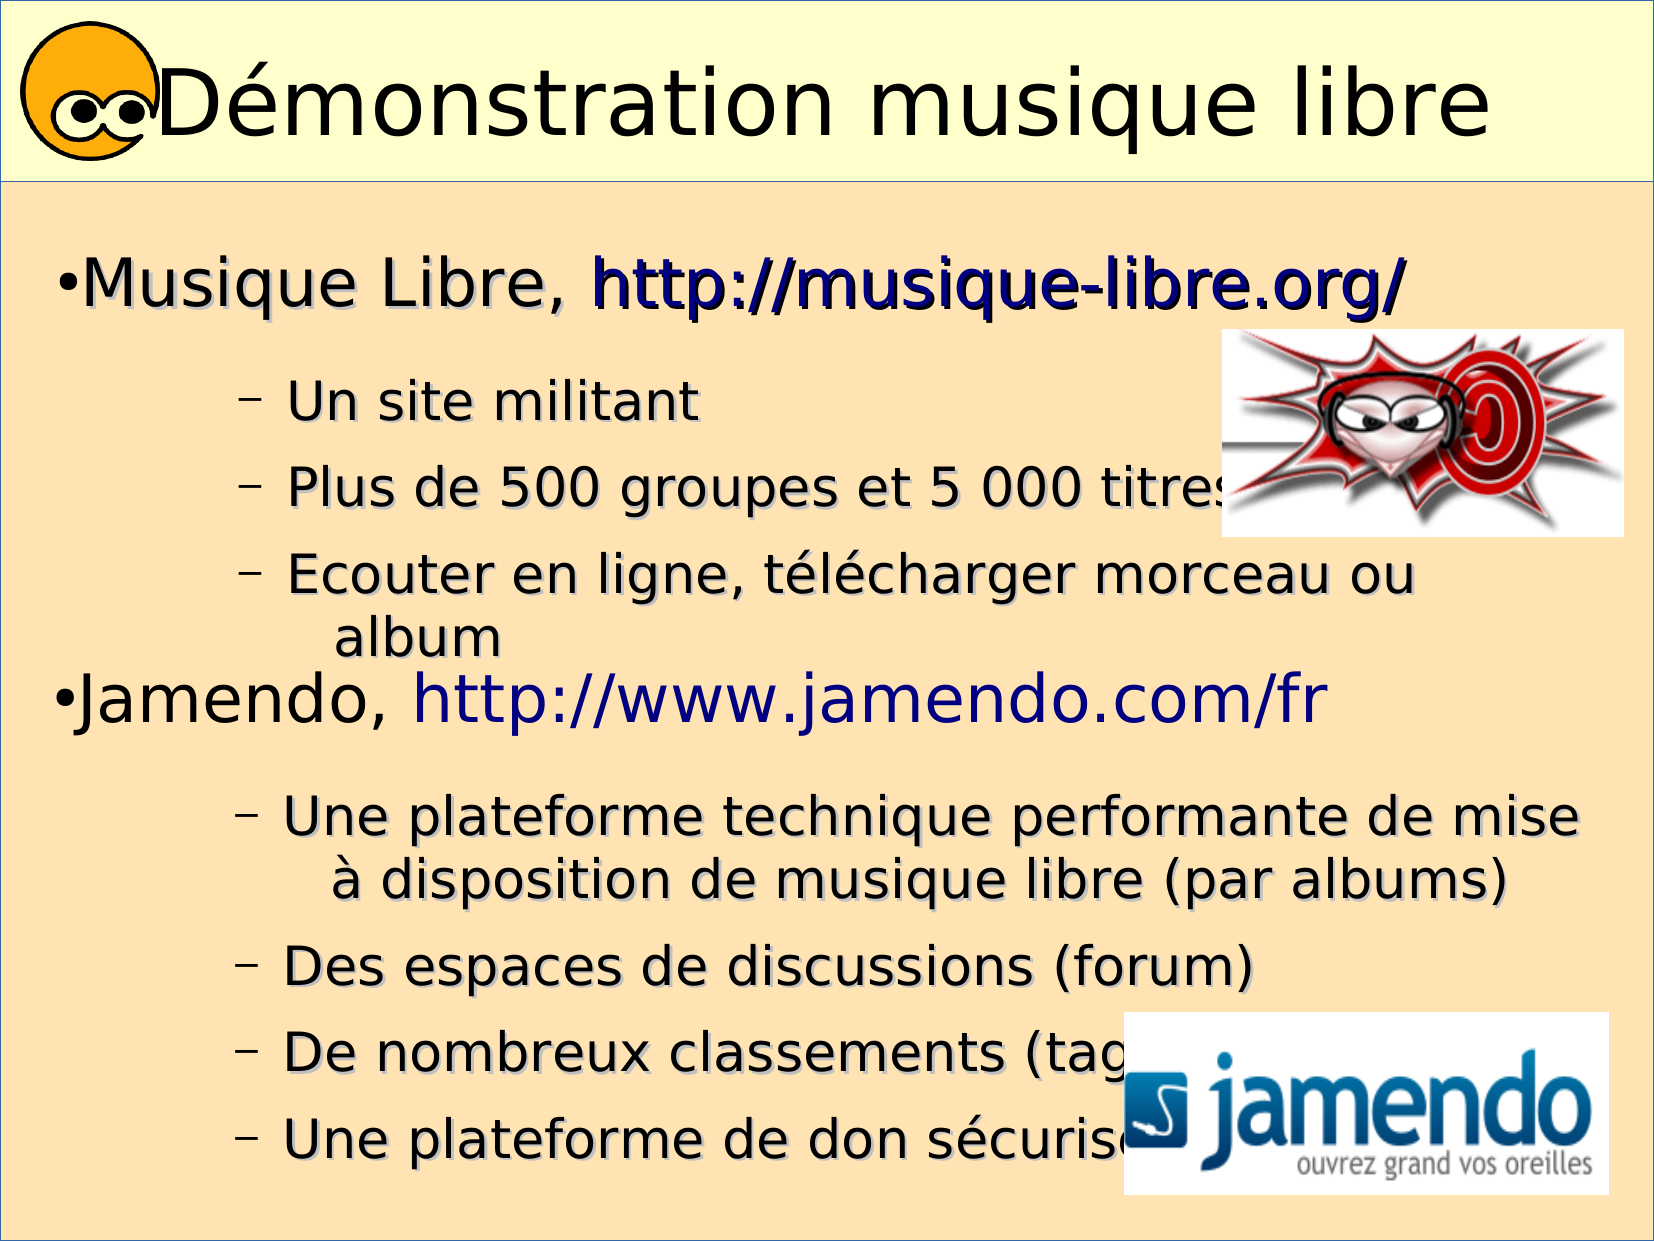

# Démonstration musique libre
Musique Libre, http://musique-libre.org/
Un site militant
Plus de 500 groupes et 5 000 titres
Ecouter en ligne, télécharger morceau ou album
Jamendo, http://www.jamendo.com/fr
Une plateforme technique performante de mise à disposition de musique libre (par albums)
Des espaces de discussions (forum)
De nombreux classements (tags)
Une plateforme de don sécurisé